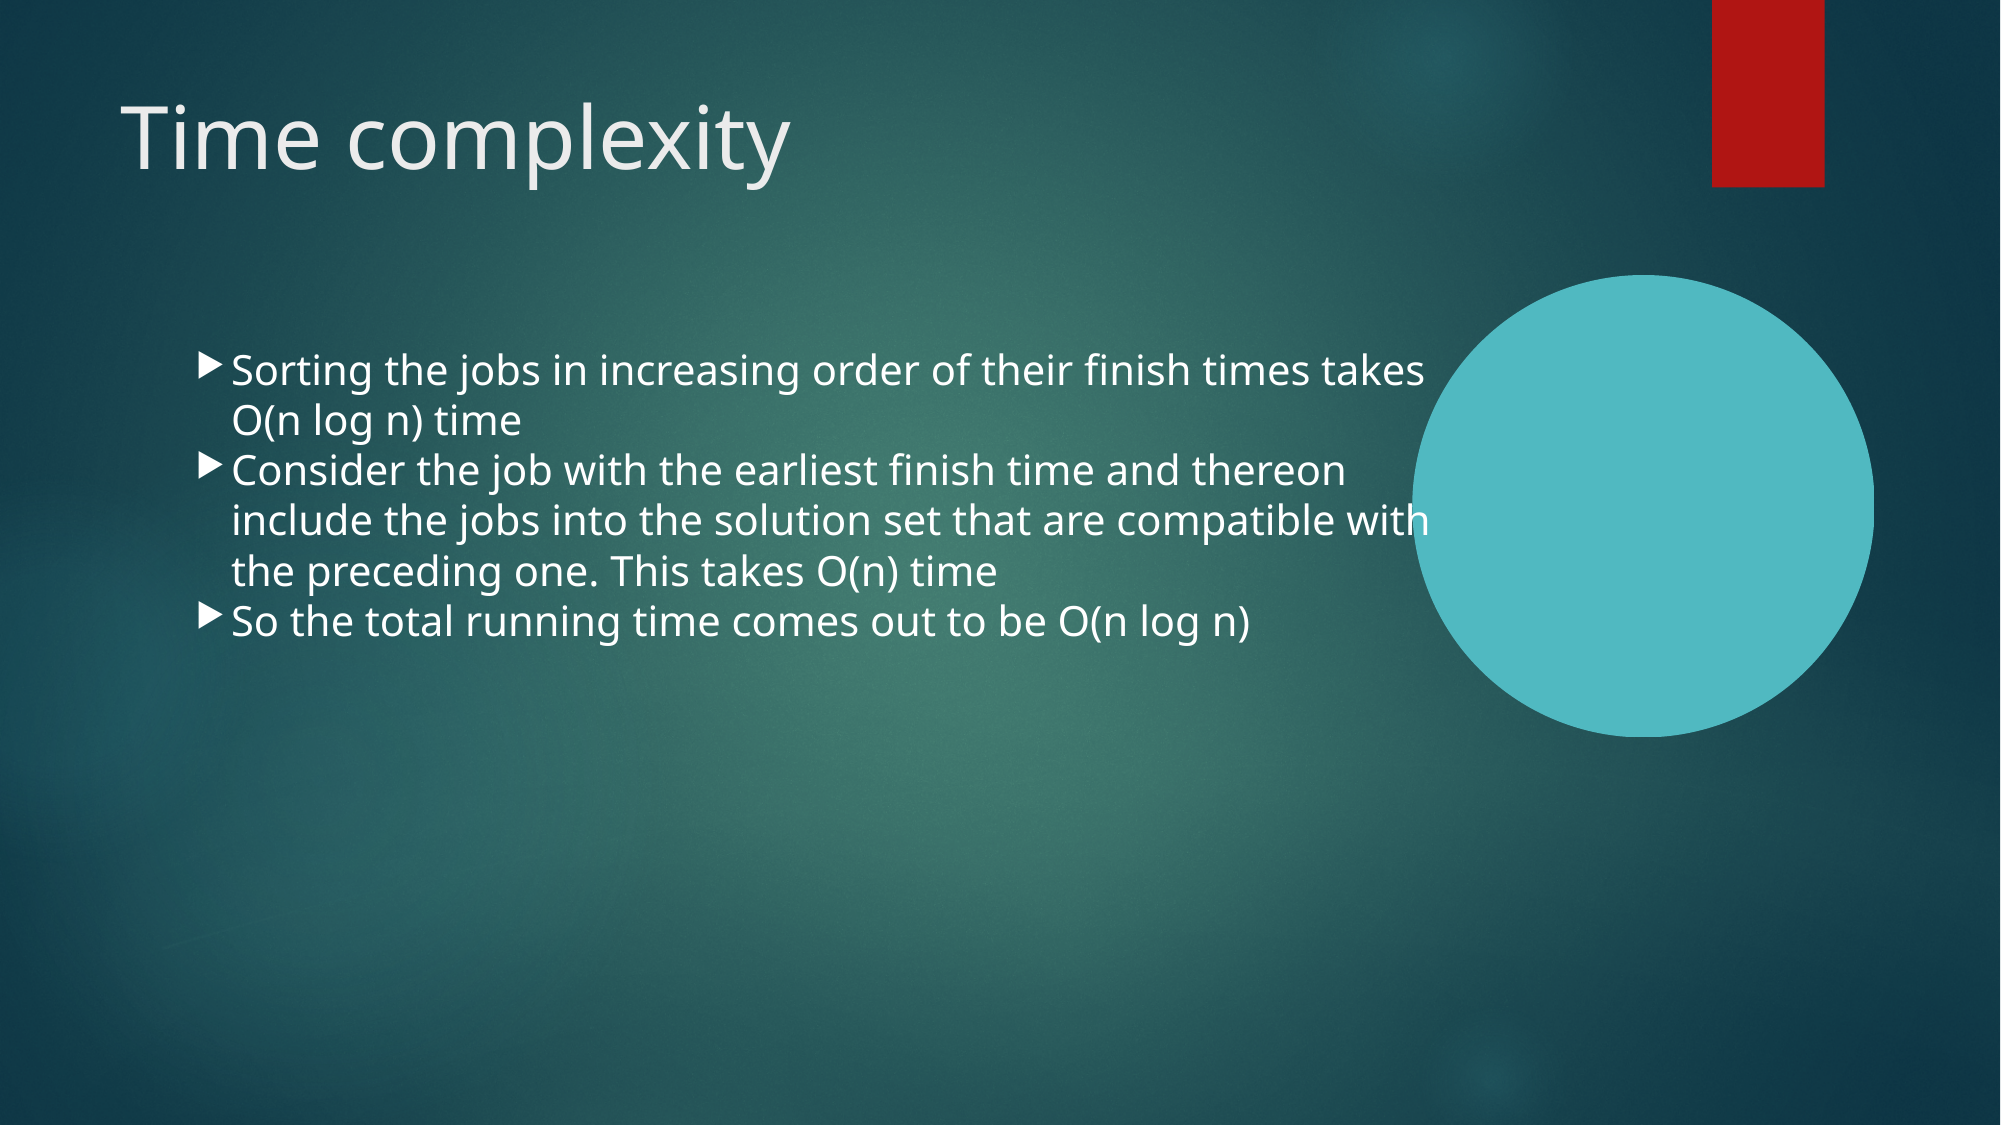

Time complexity
Sorting the jobs in increasing order of their finish times takes O(n log n) time
Consider the job with the earliest finish time and thereon include the jobs into the solution set that are compatible with the preceding one. This takes O(n) time
So the total running time comes out to be O(n log n)